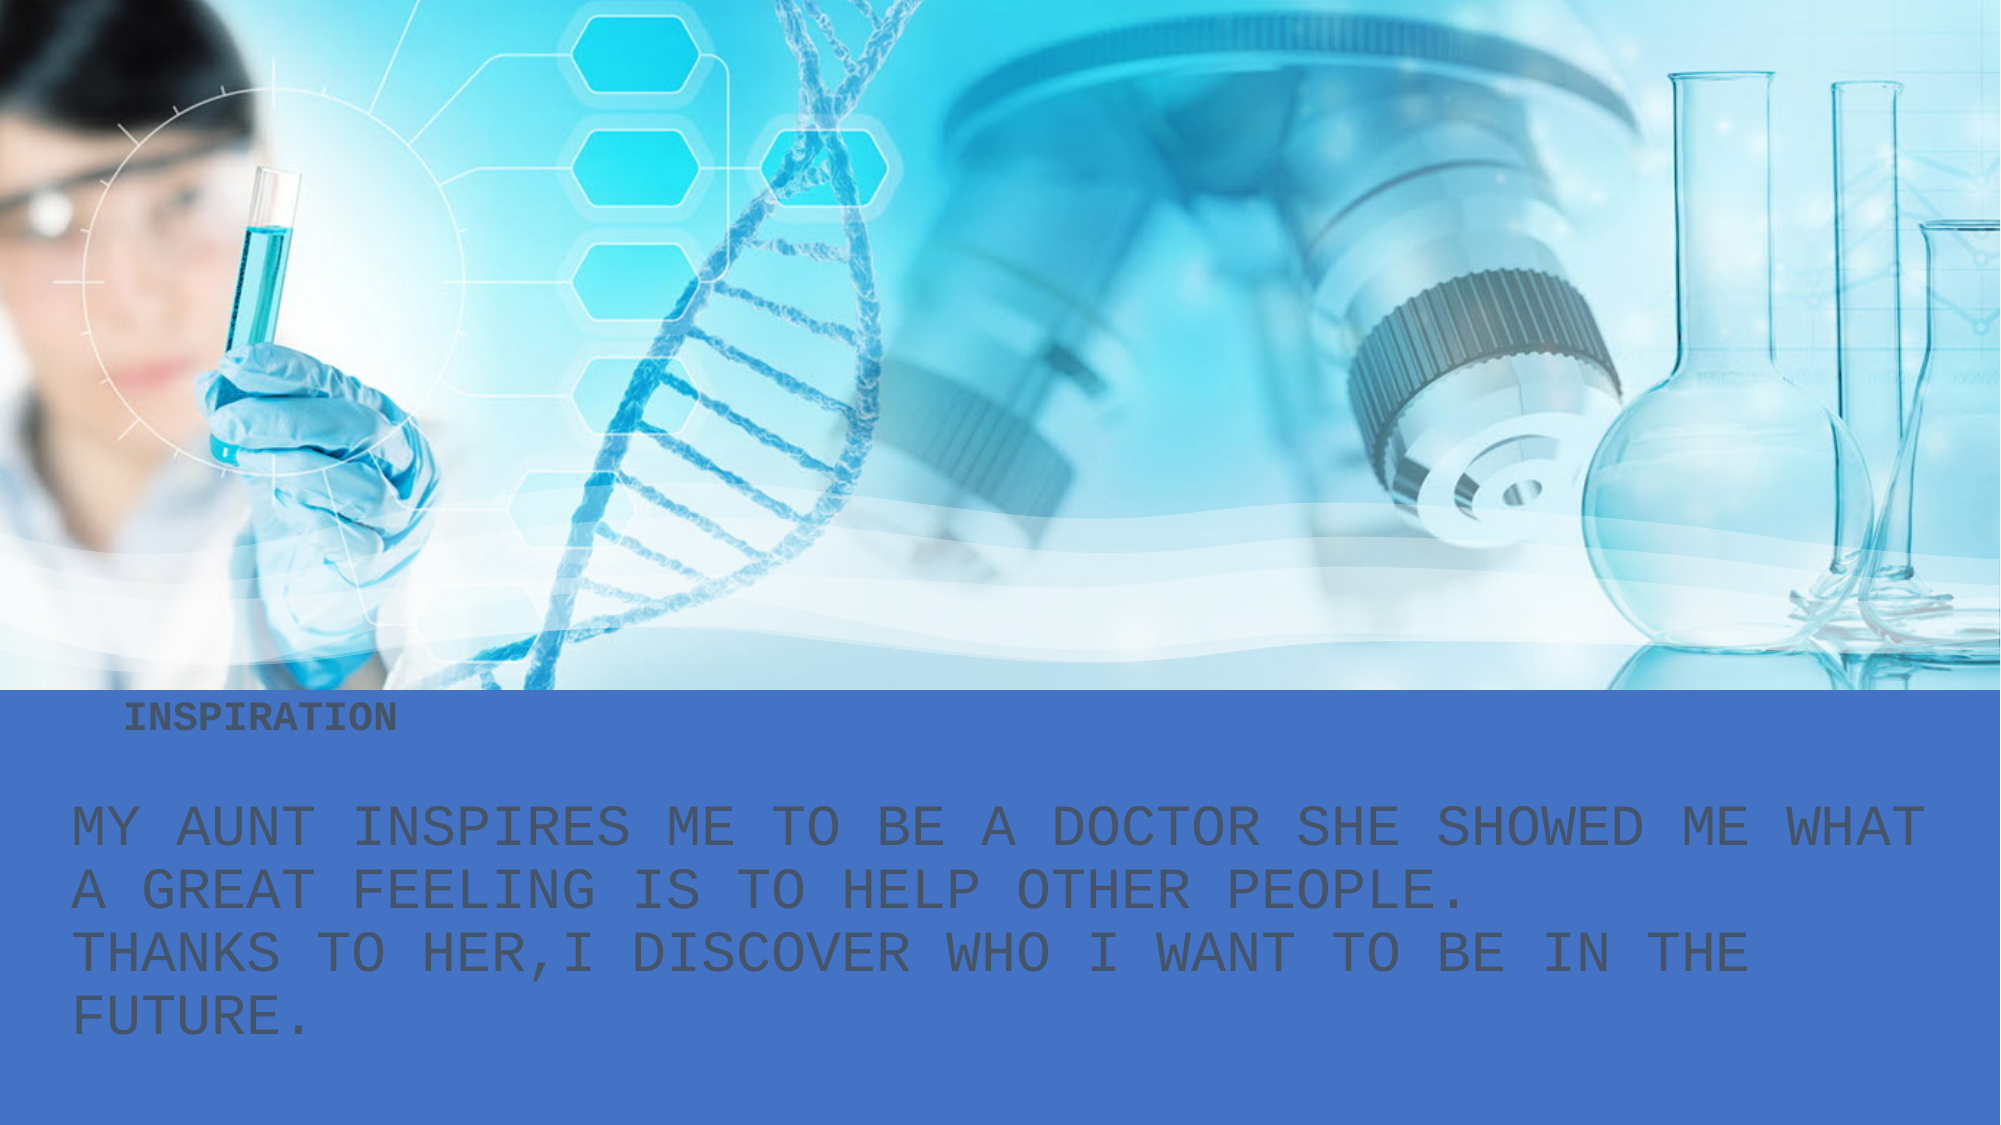

INSPIRATION
# MY AUNT INSPIRES ME TO BE A DOCTOR SHE SHOWED ME WHAT A GREAT FEELING IS TO HELP OTHER PEOPLE. THANKS TO HER,I DISCOVER WHO I WANT TO BE IN THE FUTURE.